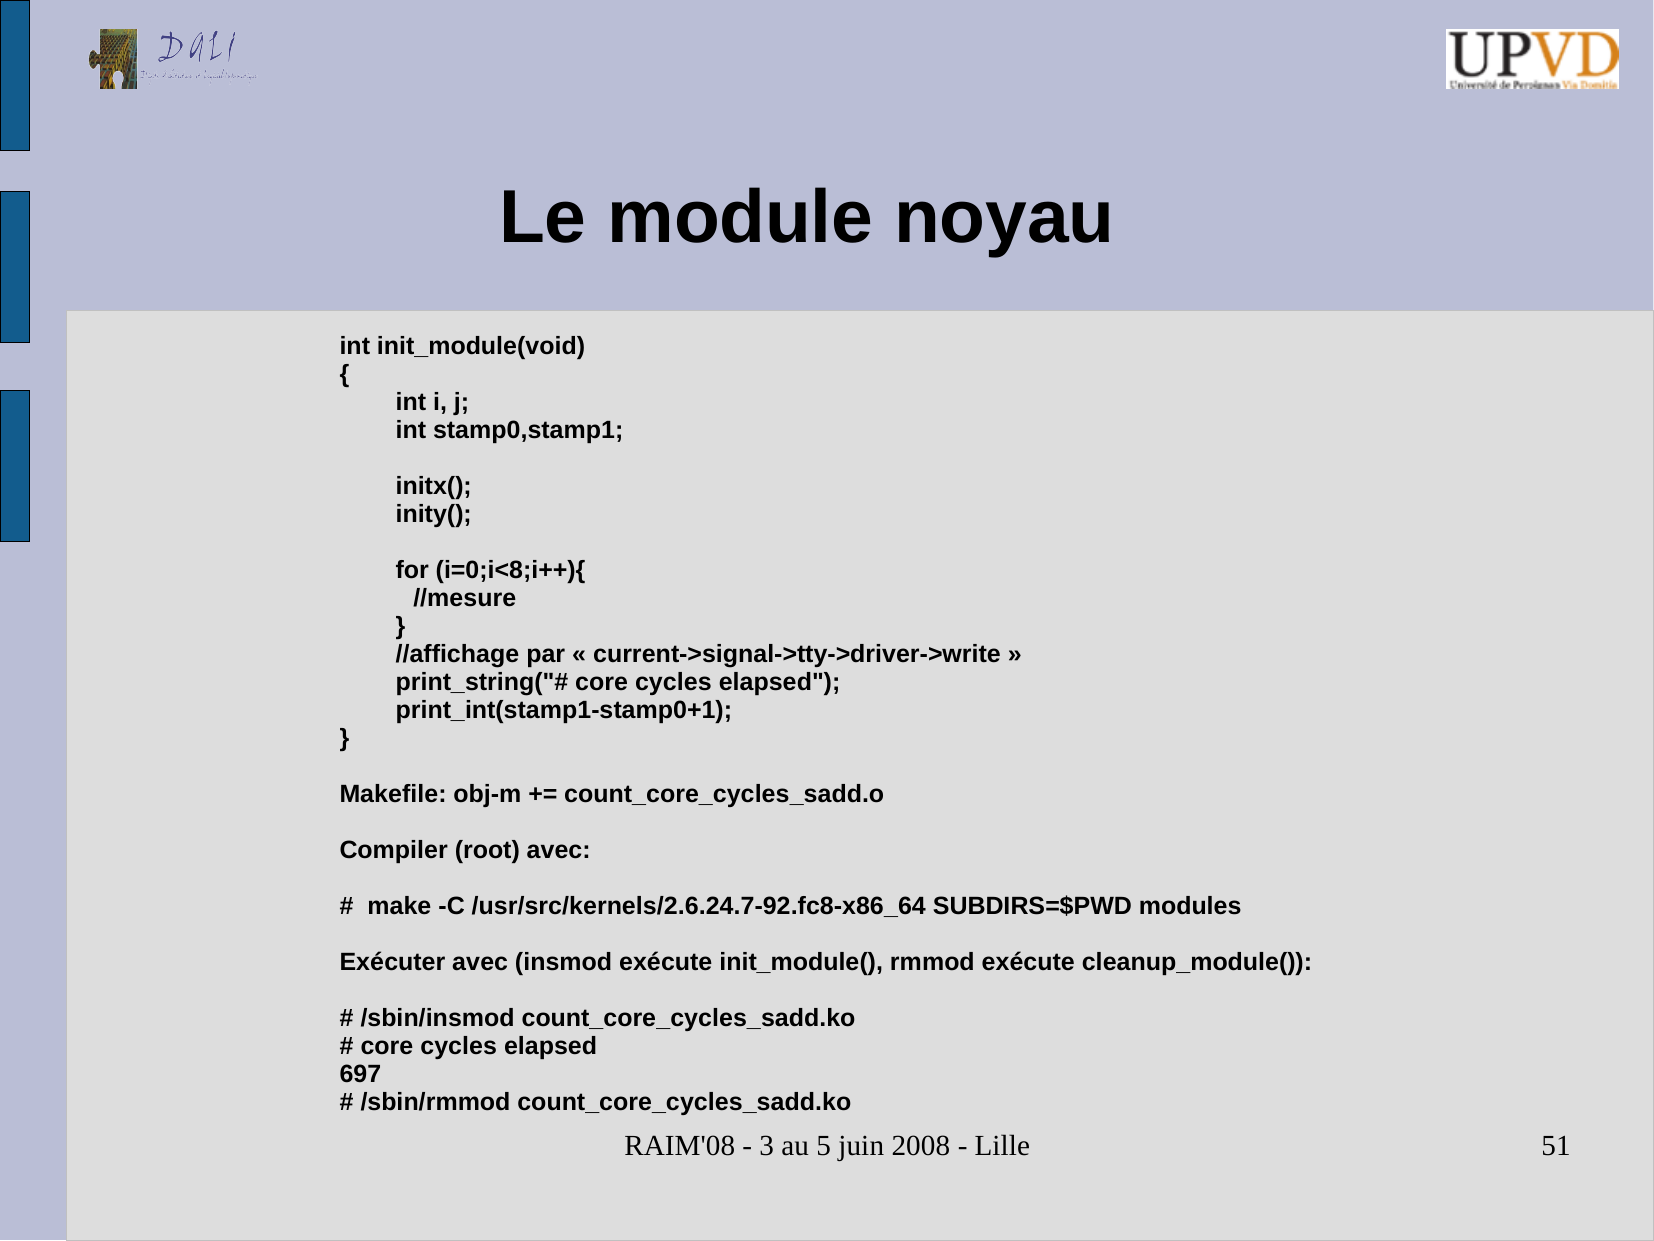

Le module noyau
int init_module(void)
{
 int i, j;
 int stamp0,stamp1;
 initx();
 inity();
 for (i=0;i<8;i++){
	//mesure
 }
 //affichage par « current->signal->tty->driver->write »
 print_string("# core cycles elapsed");
 print_int(stamp1-stamp0+1);
}
Makefile: obj-m += count_core_cycles_sadd.o
Compiler (root) avec:
# make -C /usr/src/kernels/2.6.24.7-92.fc8-x86_64 SUBDIRS=$PWD modules
Exécuter avec (insmod exécute init_module(), rmmod exécute cleanup_module()):
# /sbin/insmod count_core_cycles_sadd.ko
# core cycles elapsed
697
# /sbin/rmmod count_core_cycles_sadd.ko
RAIM'08 - 3 au 5 juin 2008 - Lille
51